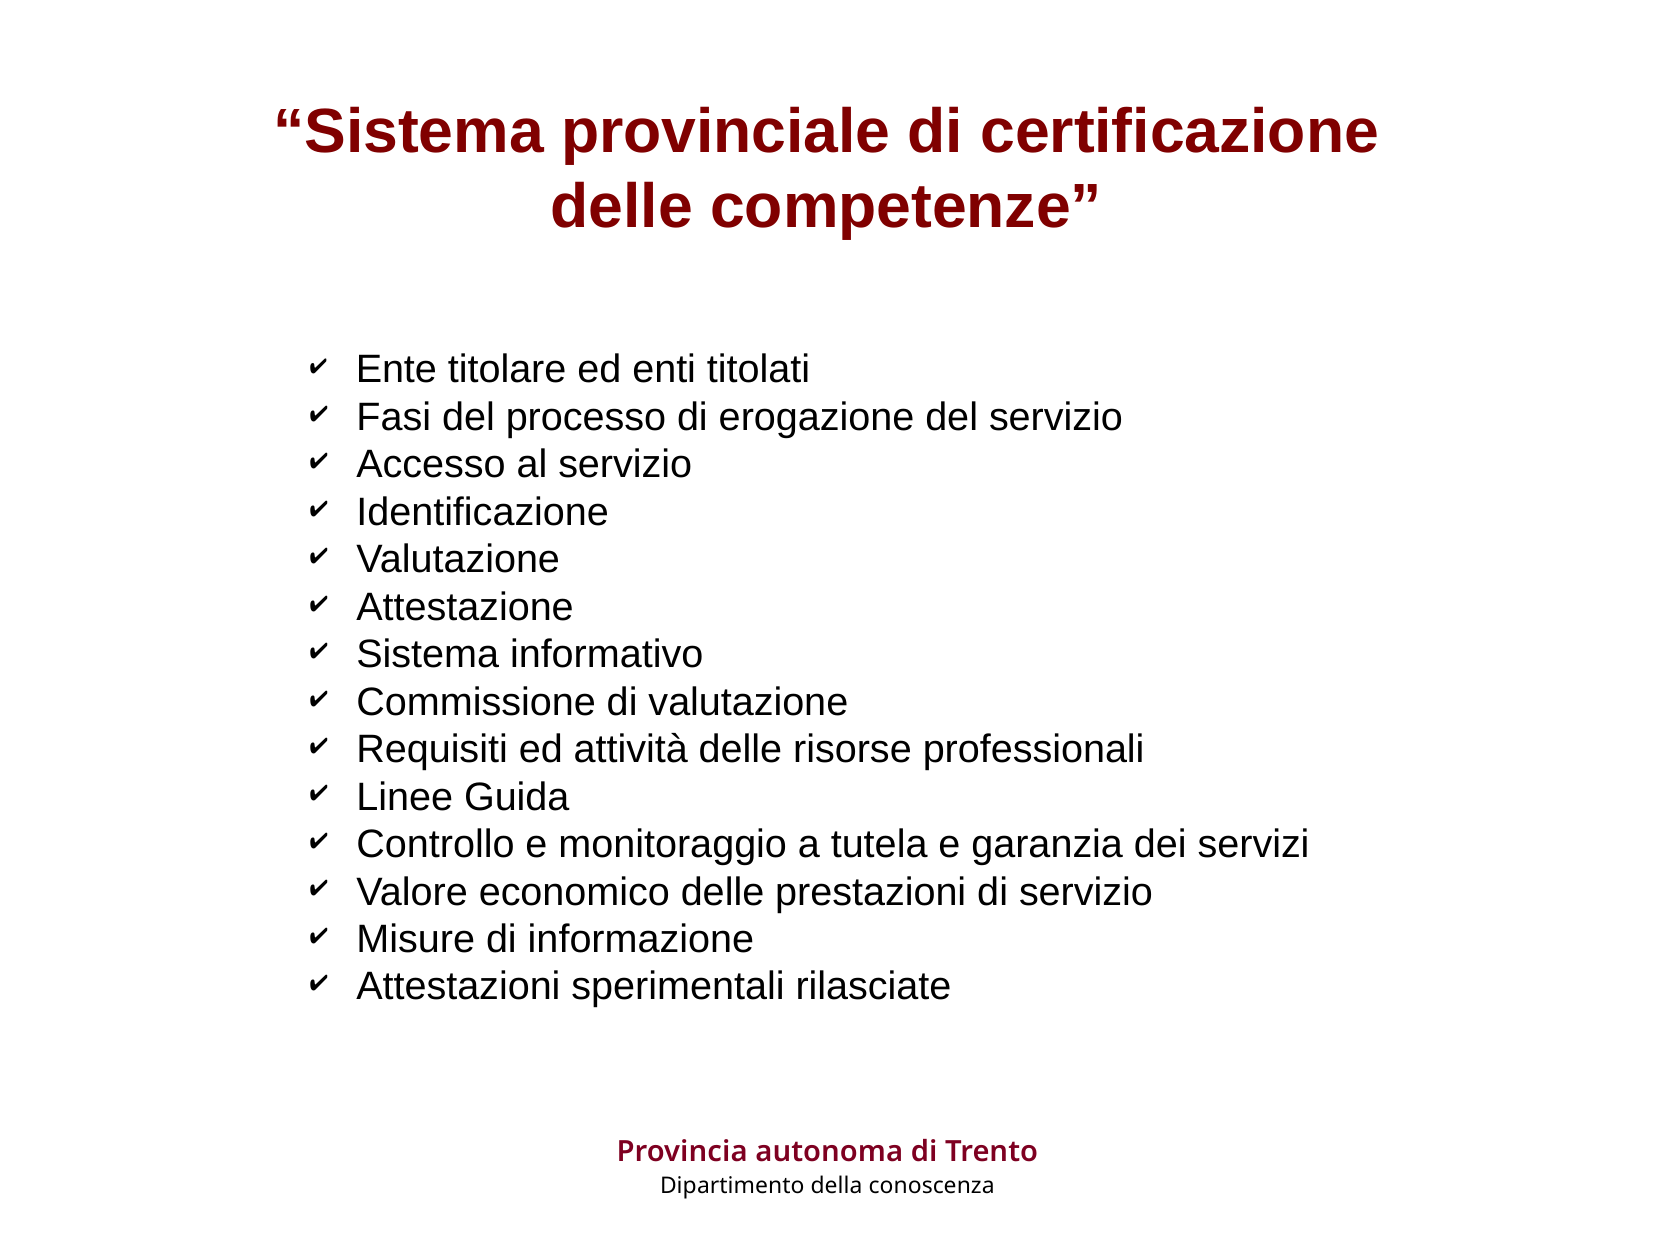

# “Sistema provinciale di certificazione delle competenze”
 Ente titolare ed enti titolati
 Fasi del processo di erogazione del servizio
 Accesso al servizio
 Identificazione
 Valutazione
 Attestazione
 Sistema informativo
 Commissione di valutazione
 Requisiti ed attività delle risorse professionali
 Linee Guida
 Controllo e monitoraggio a tutela e garanzia dei servizi
 Valore economico delle prestazioni di servizio
 Misure di informazione
 Attestazioni sperimentali rilasciate